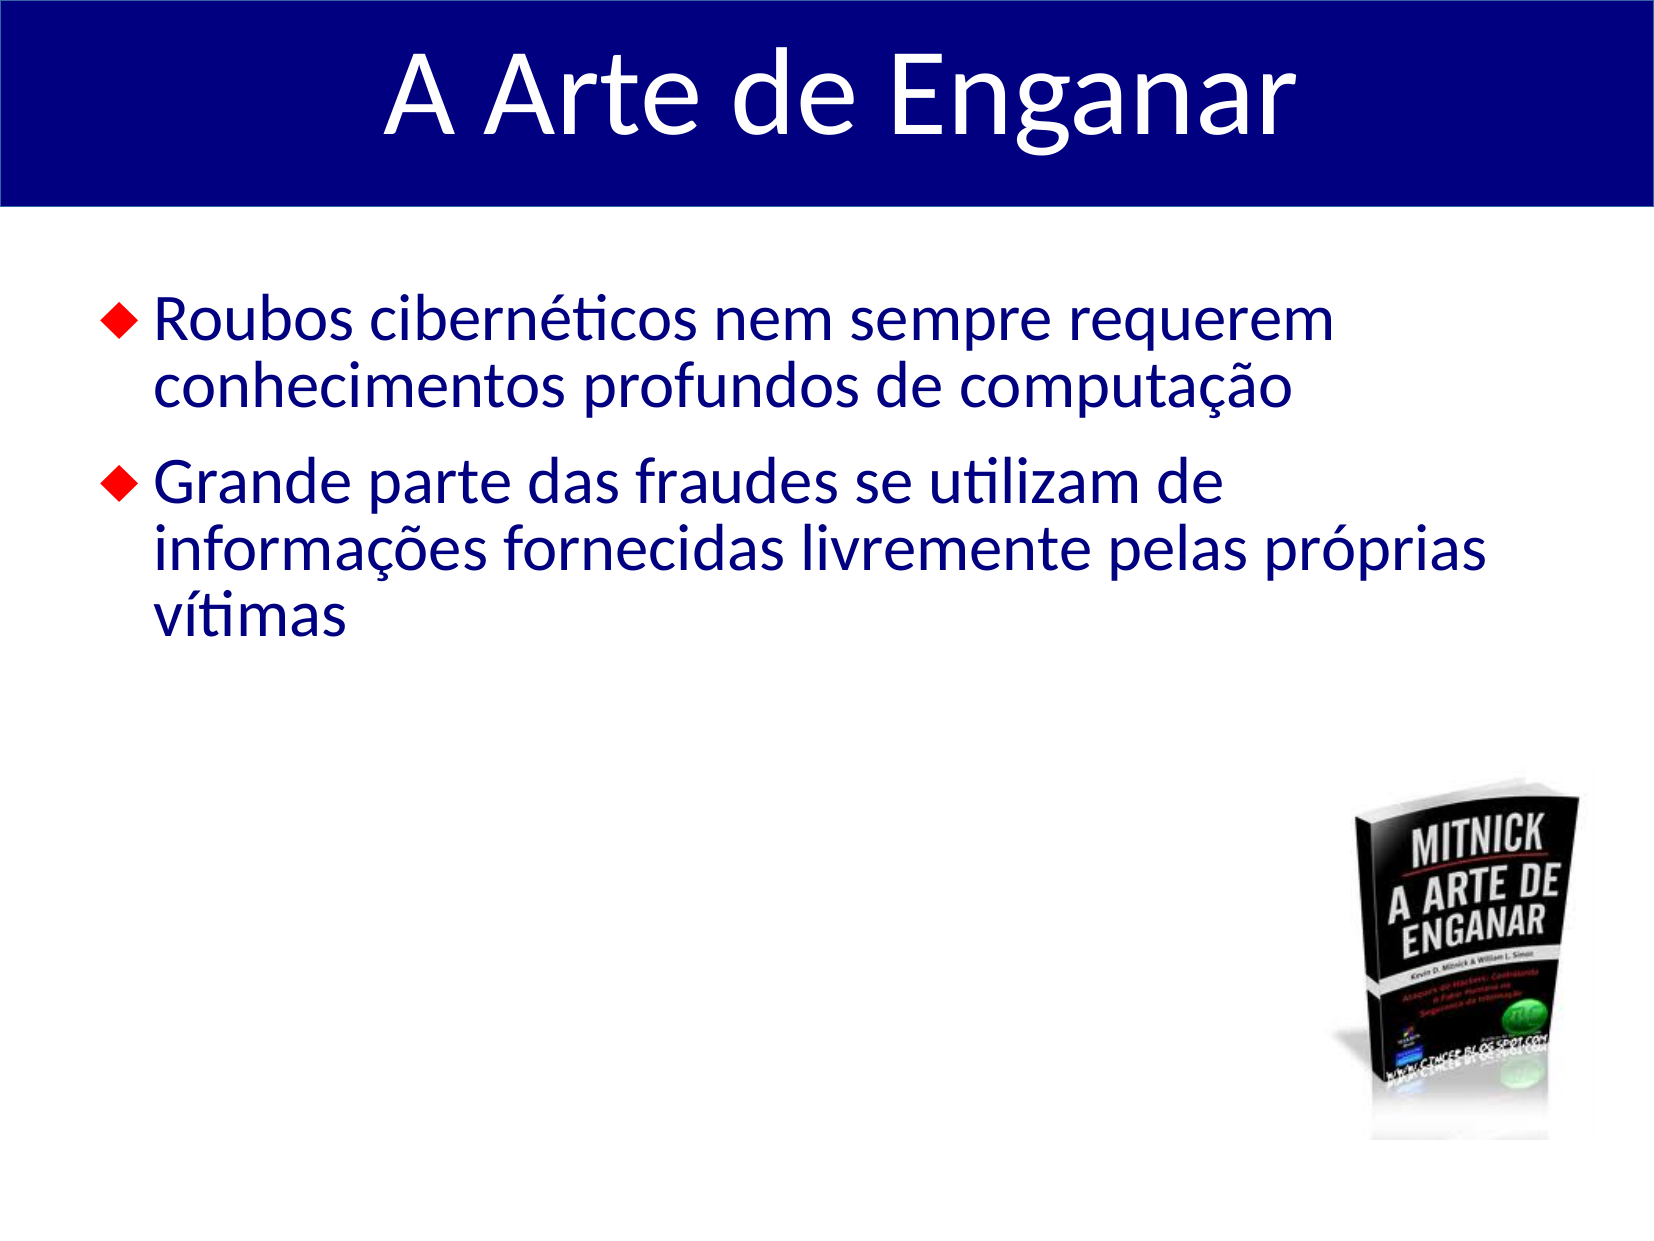

# A Arte de Enganar
Roubos cibernéticos nem sempre requerem conhecimentos profundos de computação
Grande parte das fraudes se utilizam de informações fornecidas livremente pelas próprias vítimas